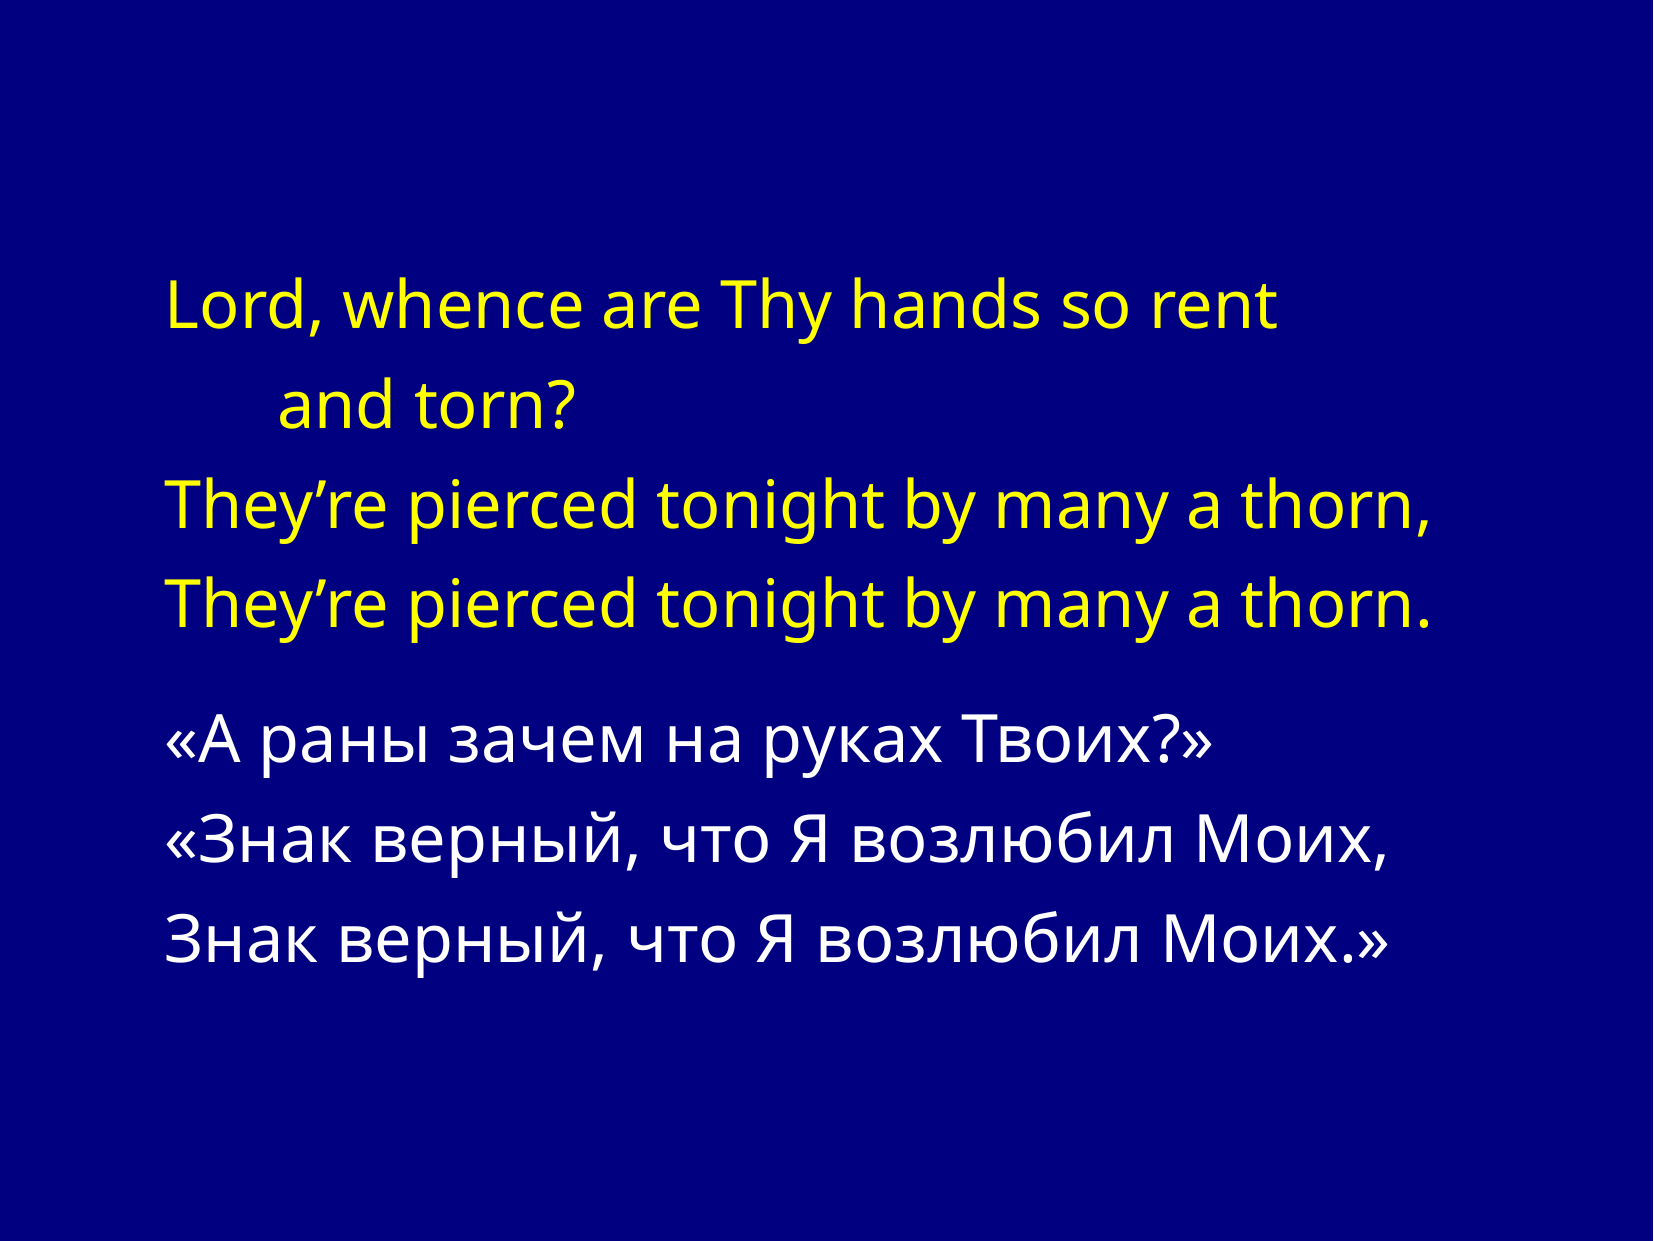

Lord, whence are Thy hands so rent
		and torn?
	They’re pierced tonight by many a thorn,
	They’re pierced tonight by many a thorn.
	«А раны зачем на руках Твоих?»
	«Знак верный, что Я возлюбил Моих,
	Знак верный, что Я возлюбил Моих.»